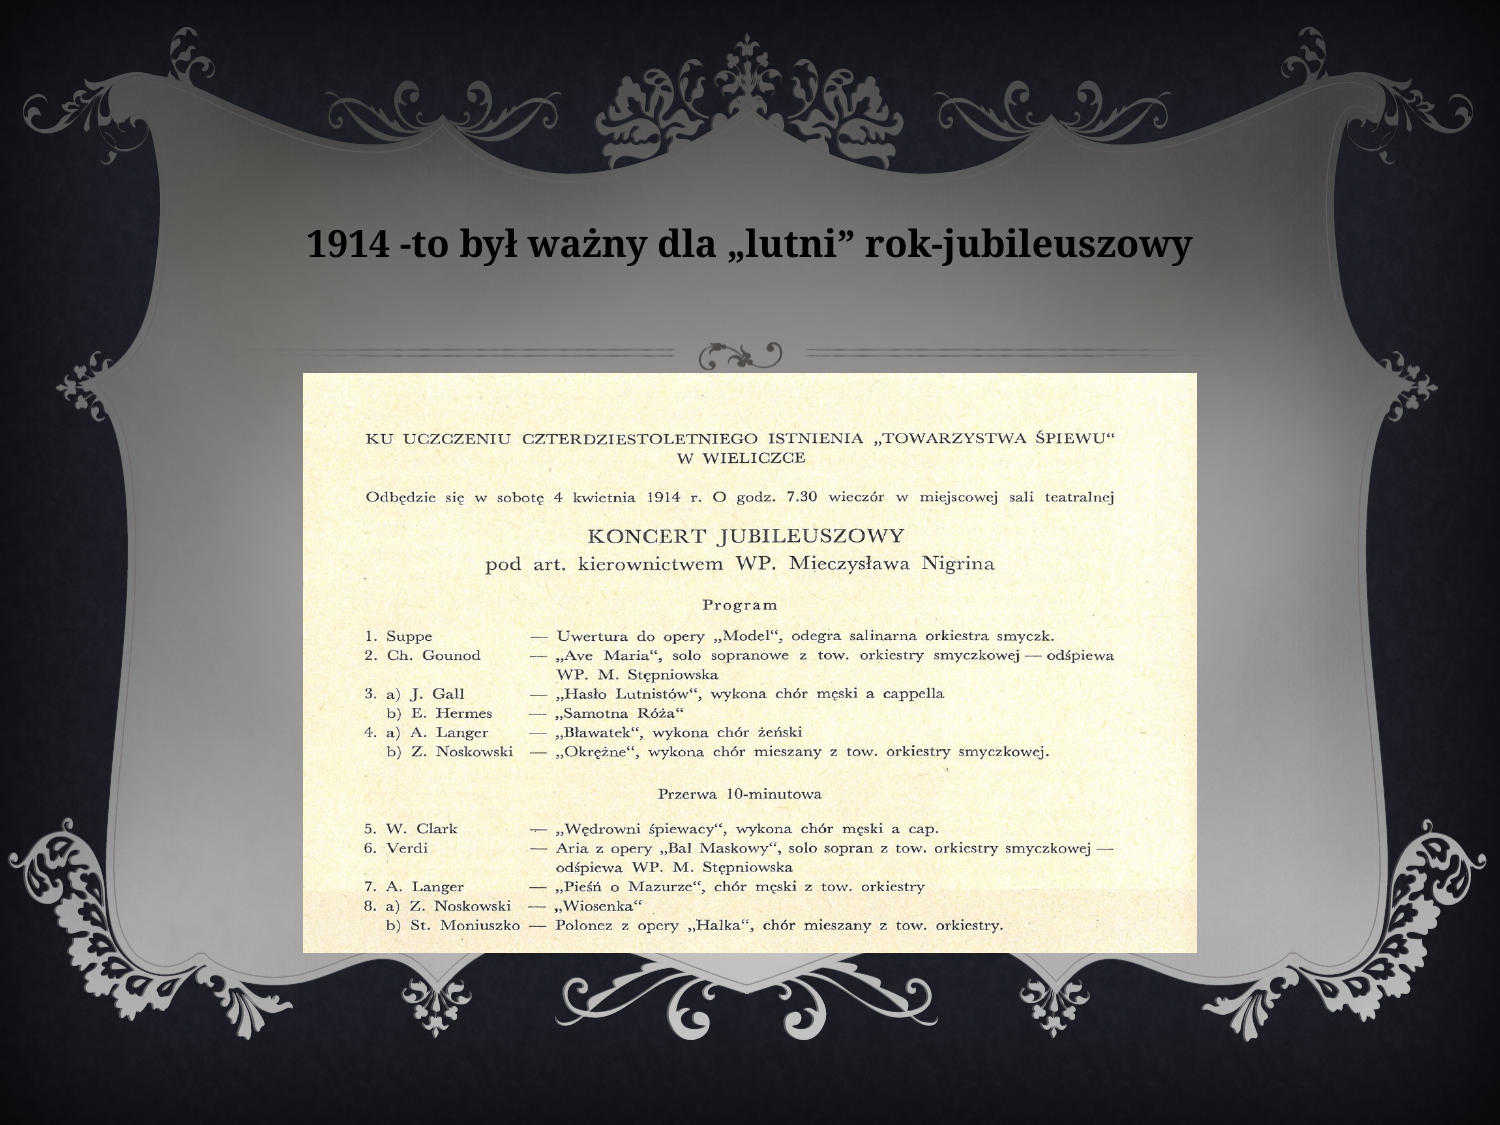

# 1914 -to był ważny dla „lutni” rok-jubileuszowy